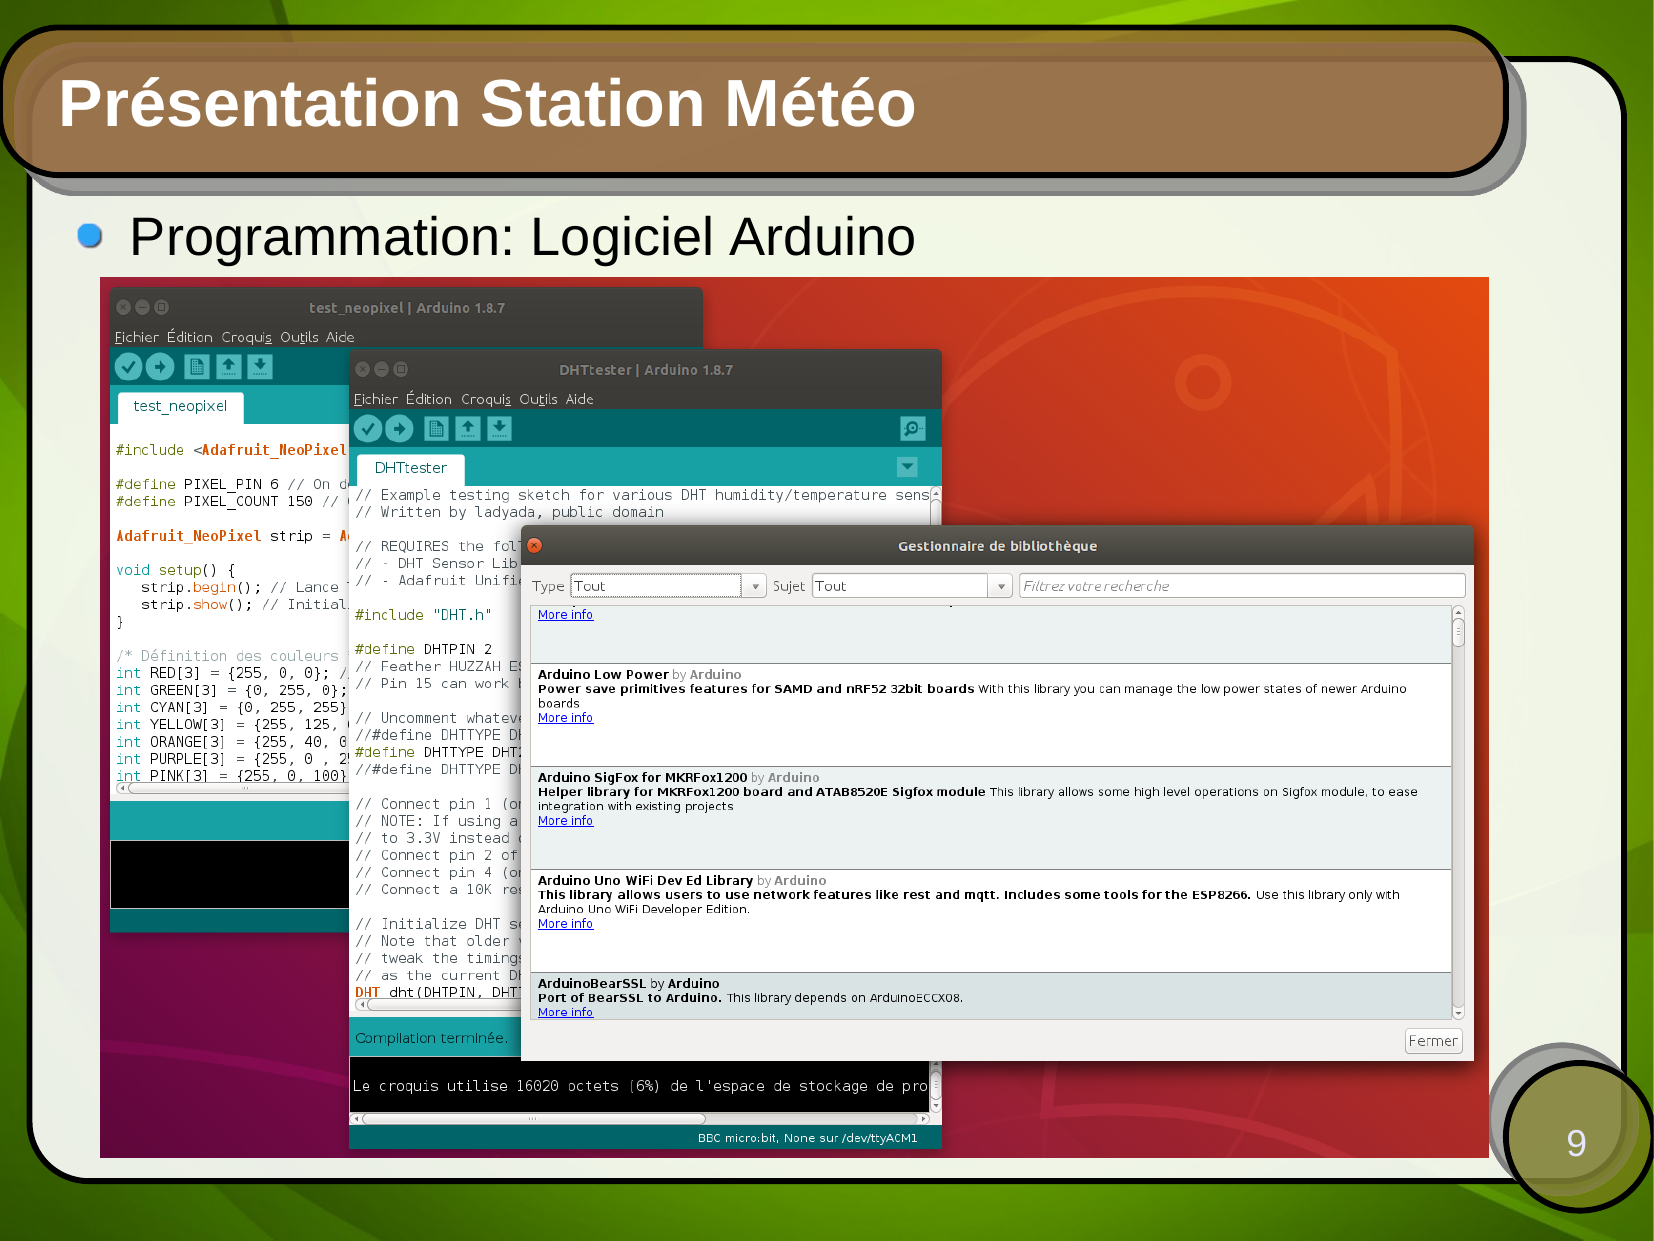

# Présentation Station Météo
Programmation: Logiciel Arduino
9